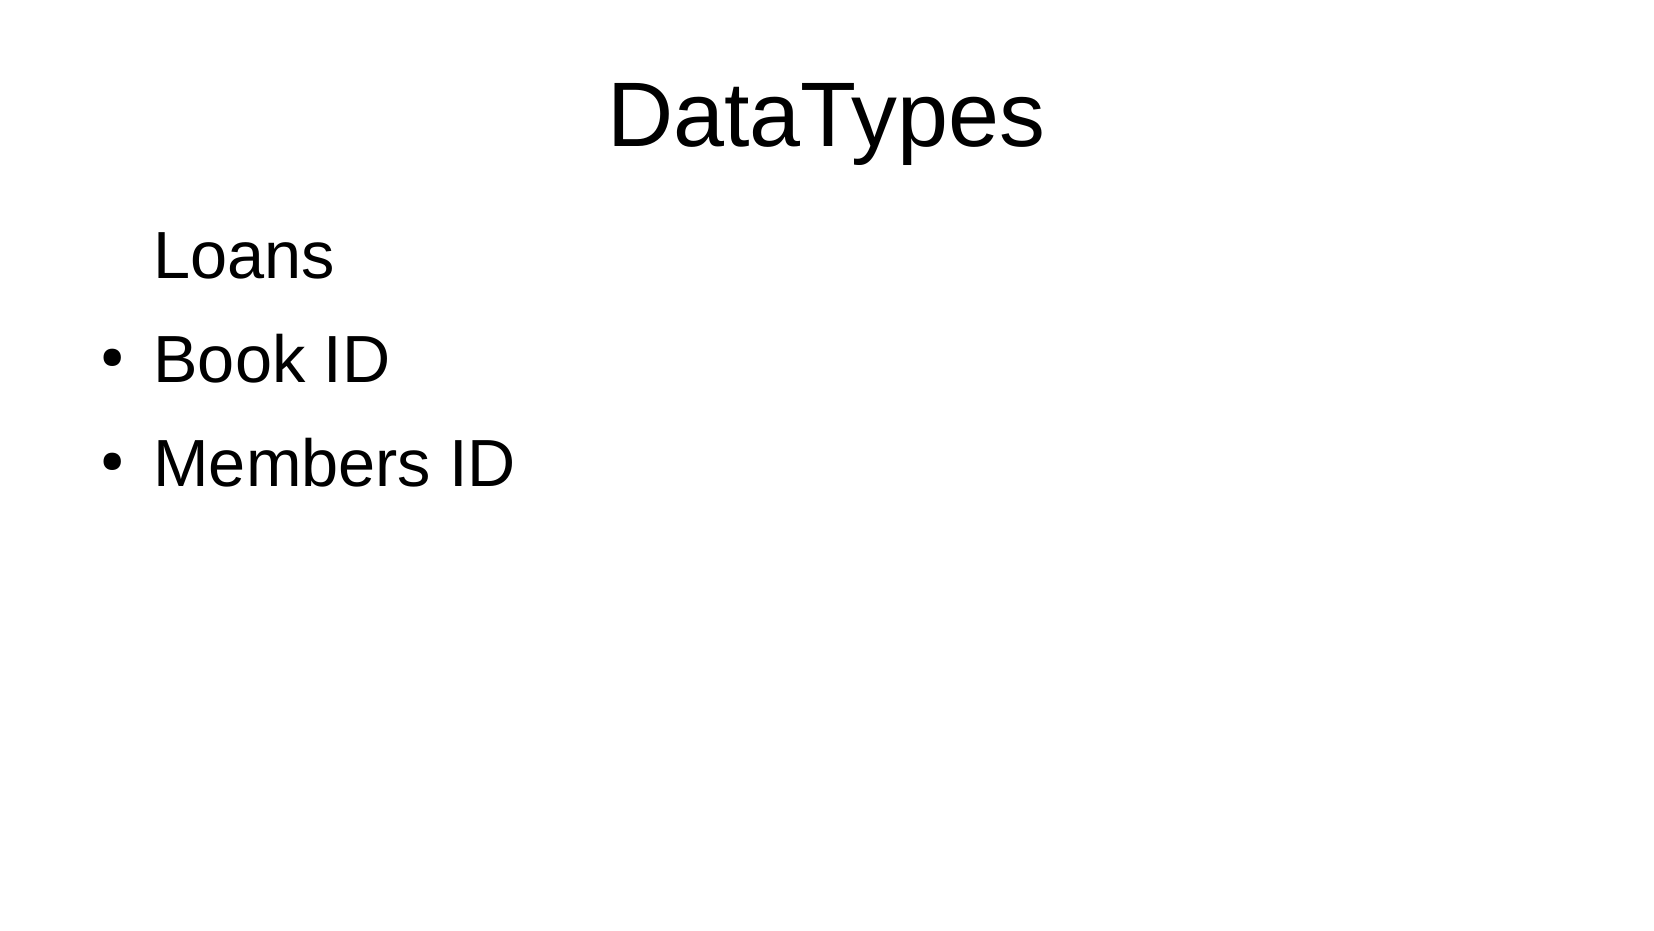

# DataTypes
Loans
Book ID
Members ID